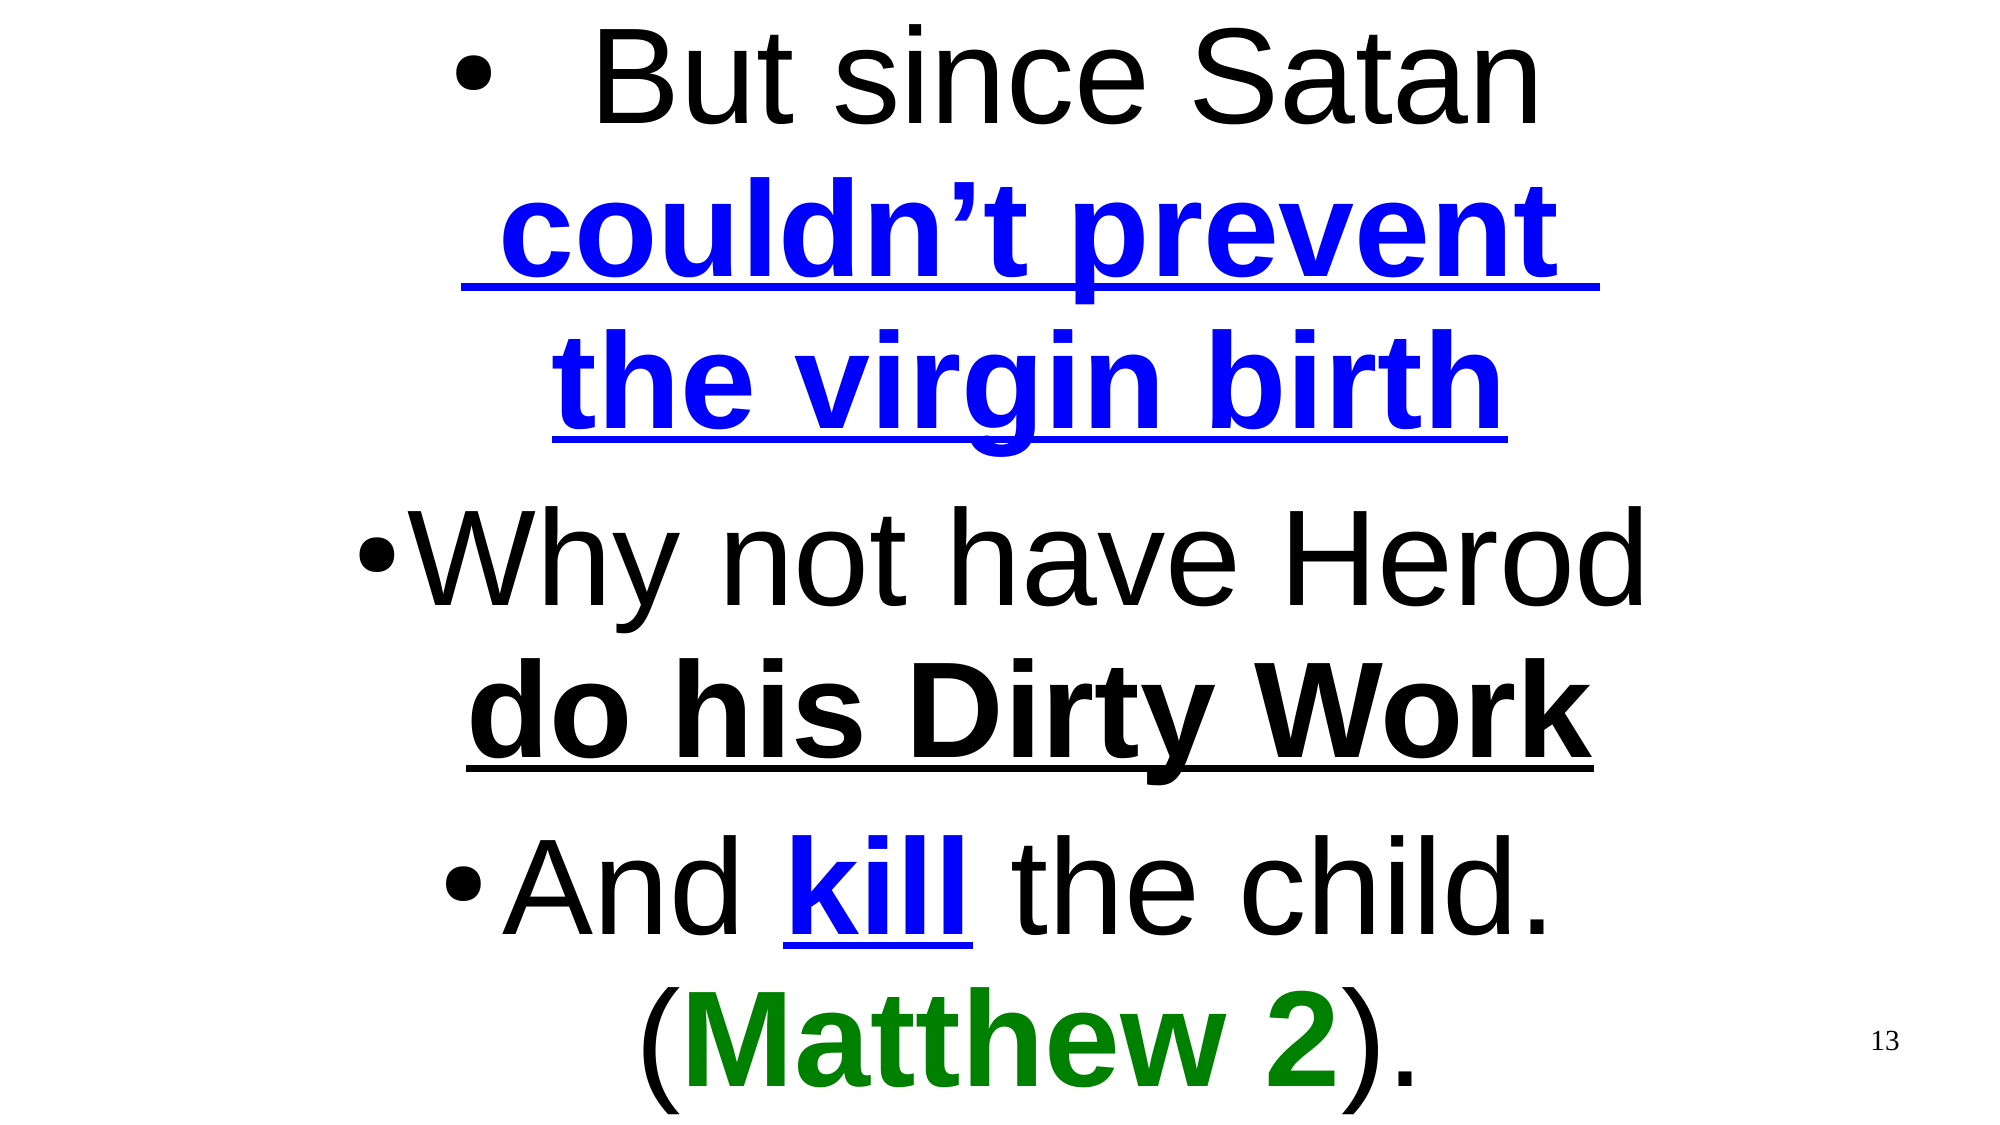

# But since Satan couldn’t prevent the virgin birth
Why not have Herod
do his Dirty Work
And kill the child.
(Matthew 2).
13